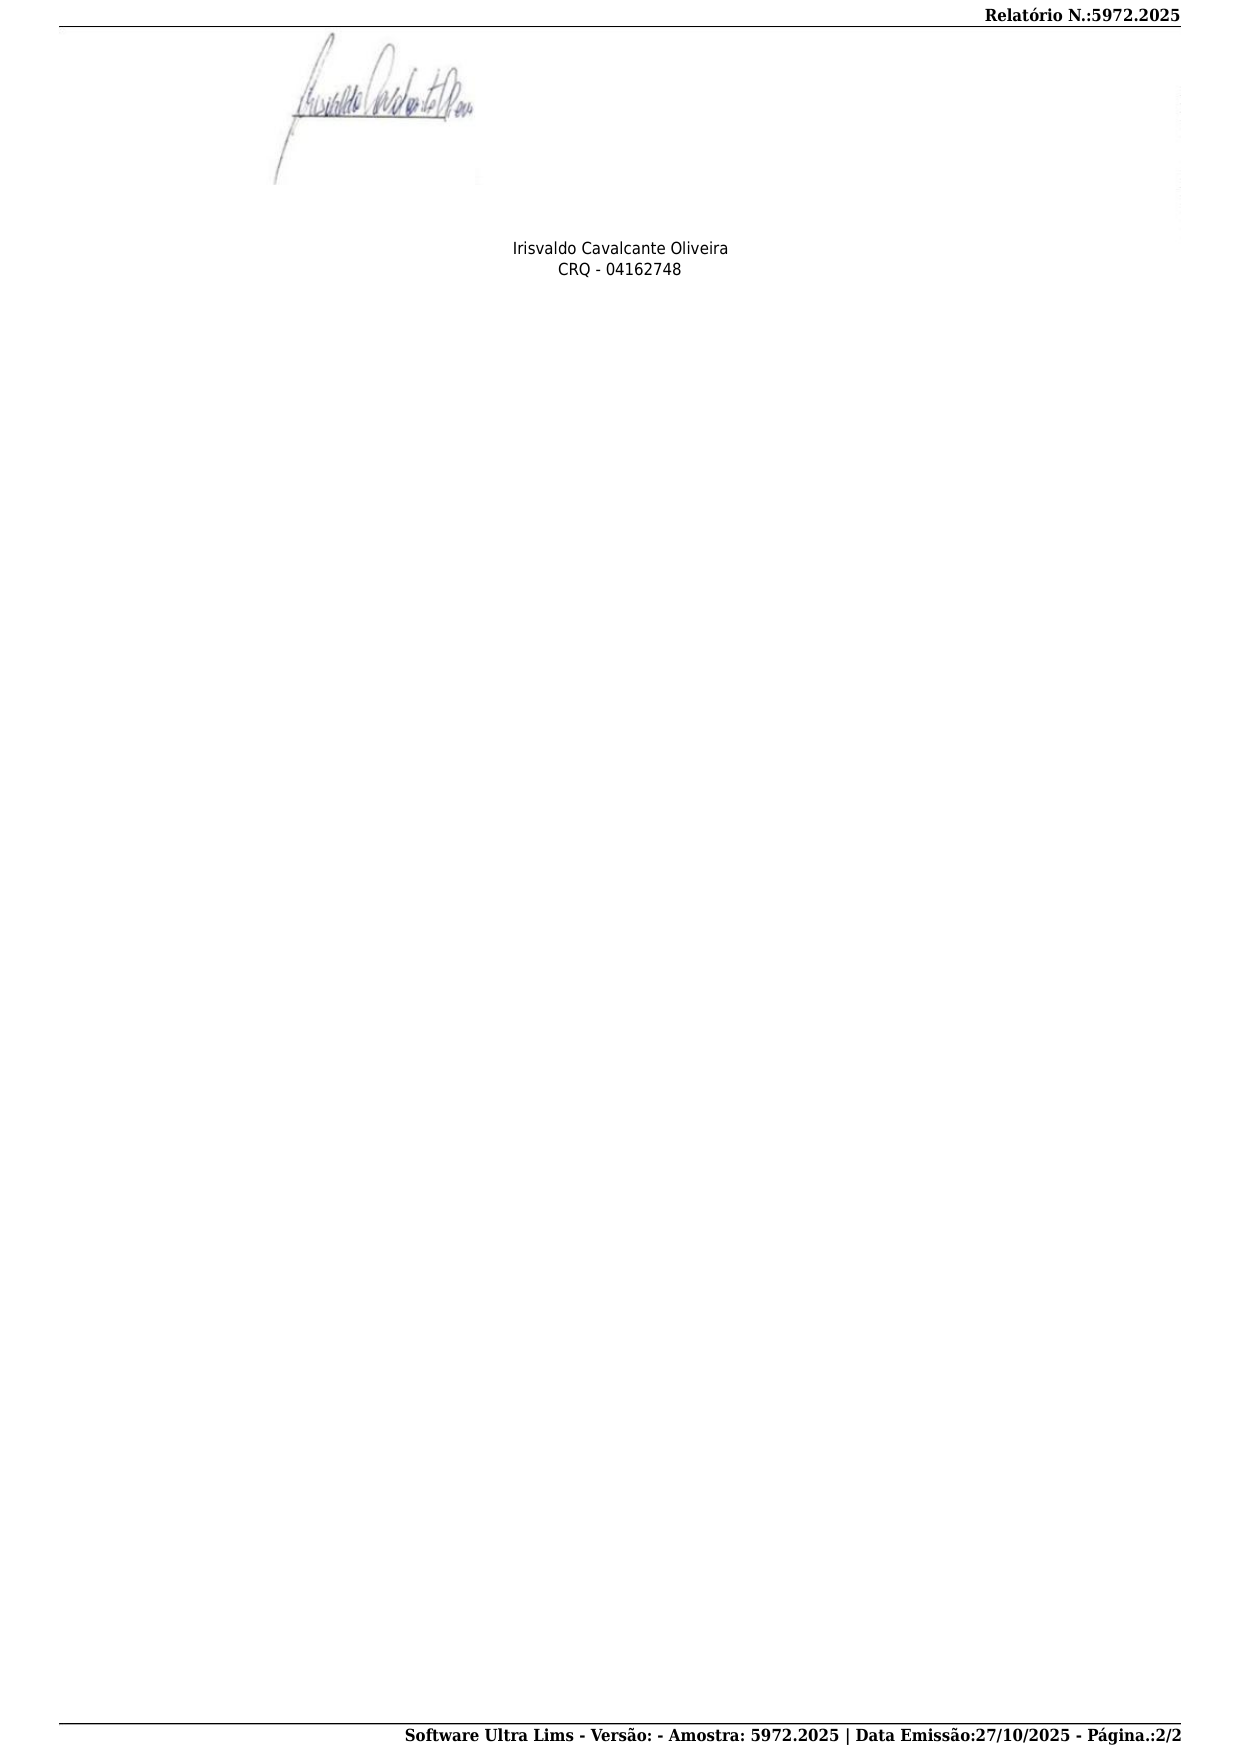

Relatório N.:5972.2025
Irisvaldo Cavalcante Oliveira
CRQ - 04162748
Software Ultra Lims - Versão: - Amostra: 5972.2025 | Data Emissão:27/10/2025 - Página.:2/2